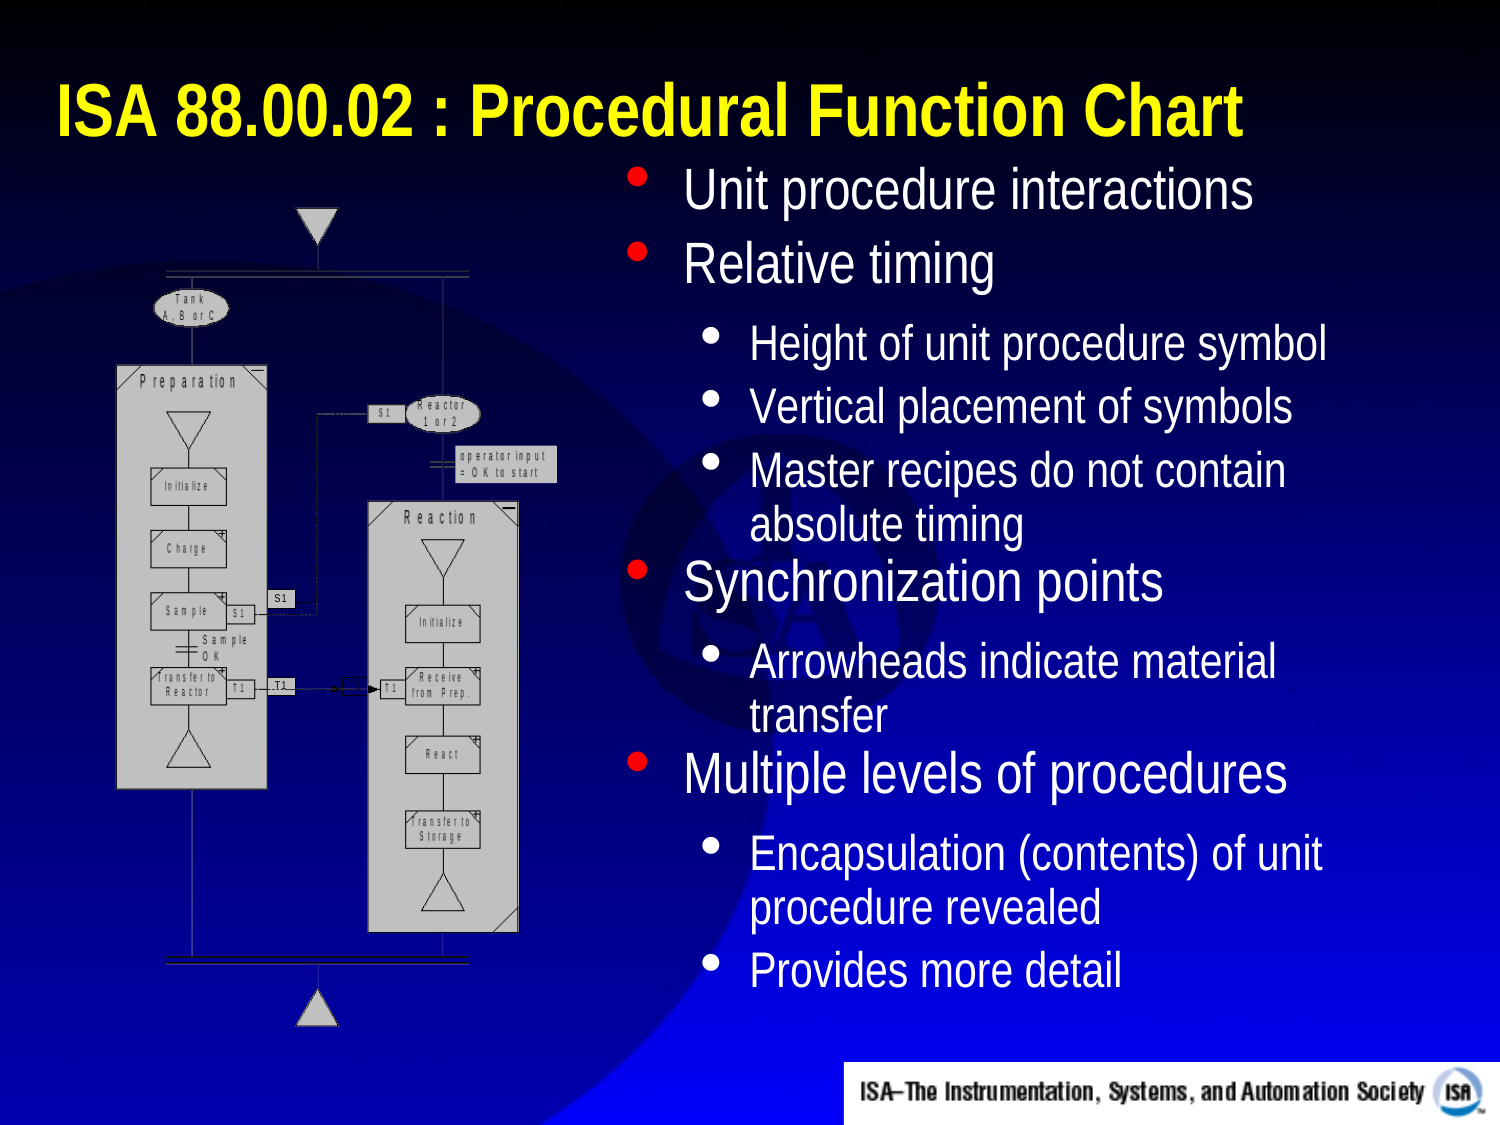

# ISA 88.00.02 : Procedural Function Chart
Unit procedure interactions
Relative timing
Height of unit procedure symbol
Vertical placement of symbols
Master recipes do not contain absolute timing
Synchronization points
Arrowheads indicate material transfer
Multiple levels of procedures
Encapsulation (contents) of unit procedure revealed
Provides more detail